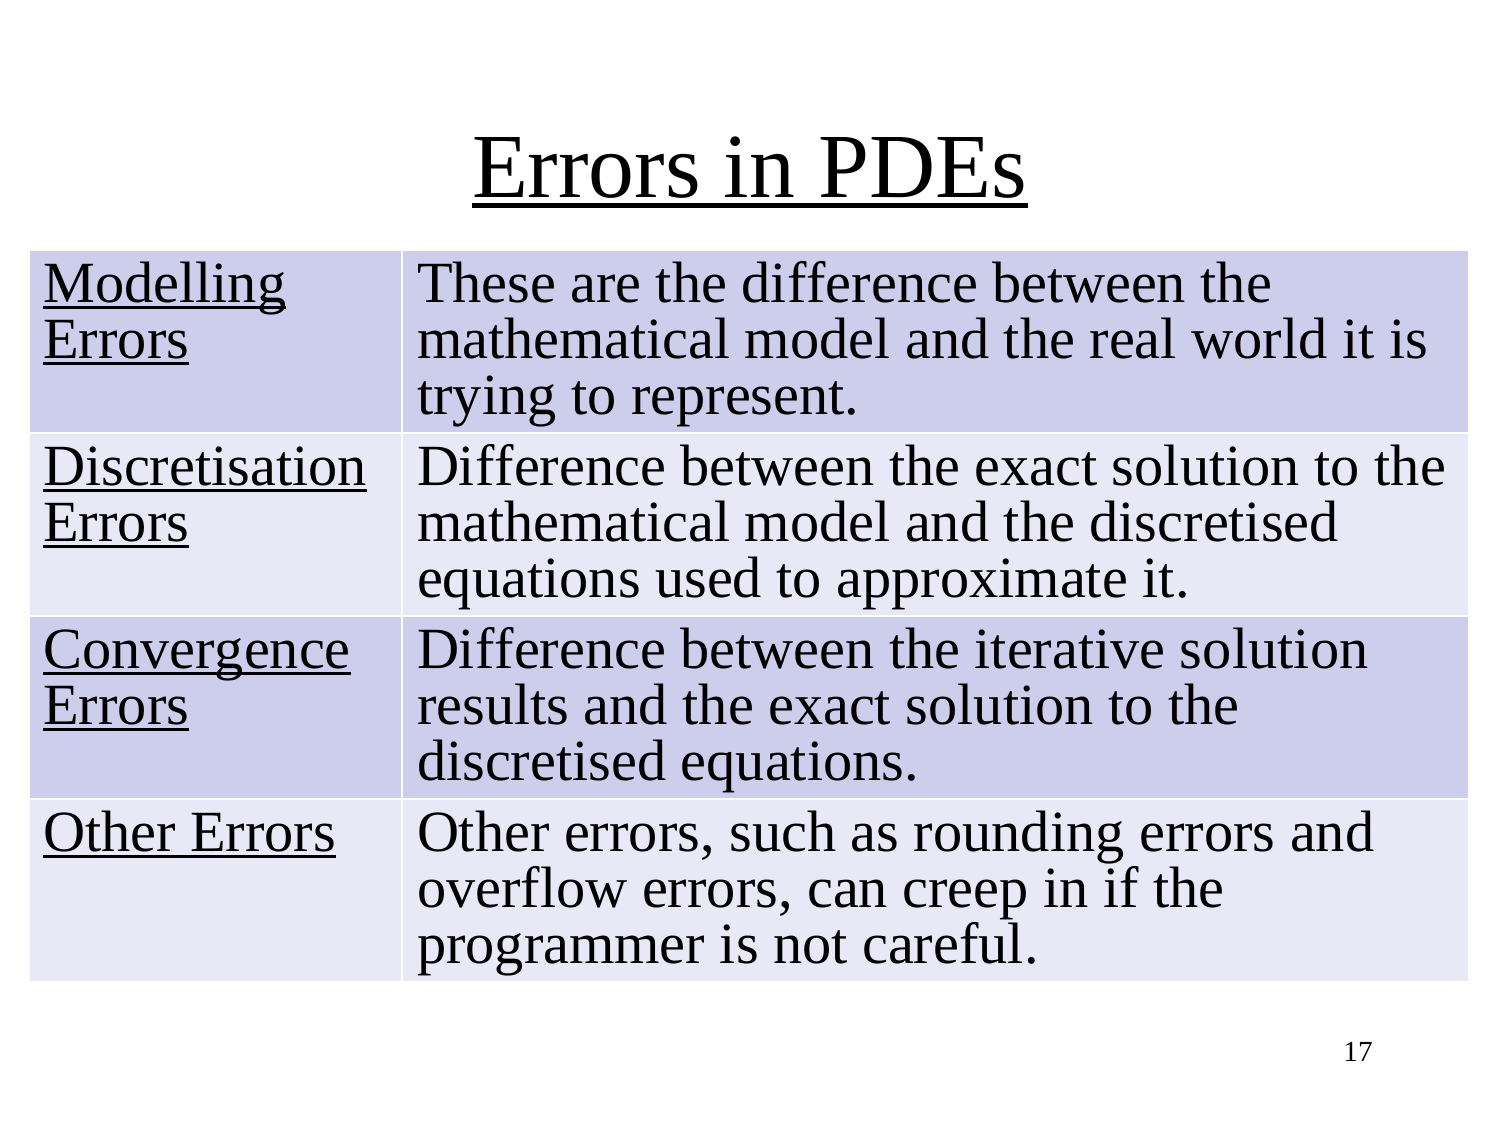

# Errors in PDEs
Modelling Errors
These are the difference between the mathematical model and the real world it is trying to represent.
Discretisation Errors
Difference between the exact solution to the mathematical model and the discretised equations used to approximate it.
Convergence Errors
Difference between the iterative solution results and the exact solution to the discretised equations.
Other Errors
Other errors, such as rounding errors and overflow errors, can creep in if the programmer is not careful.